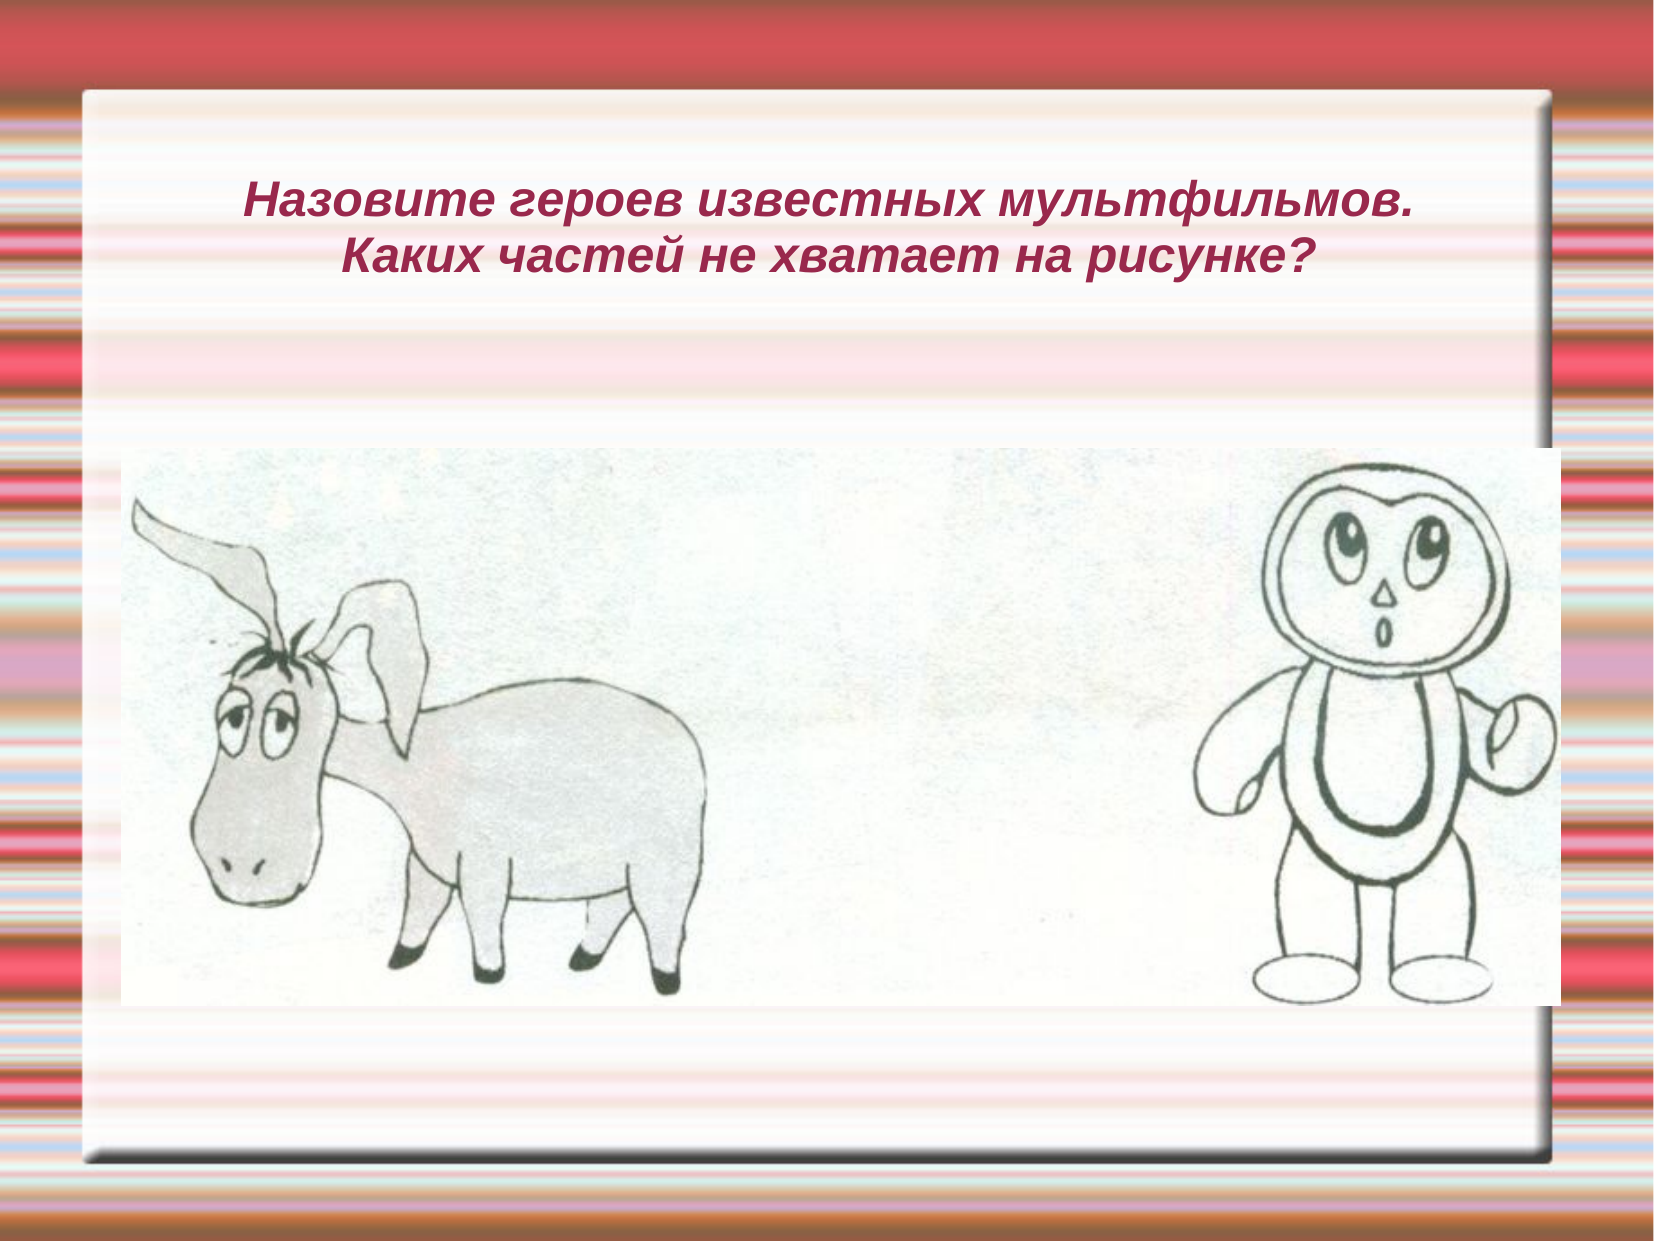

# Назовите героев известных мультфильмов. Каких частей не хватает на рисунке?